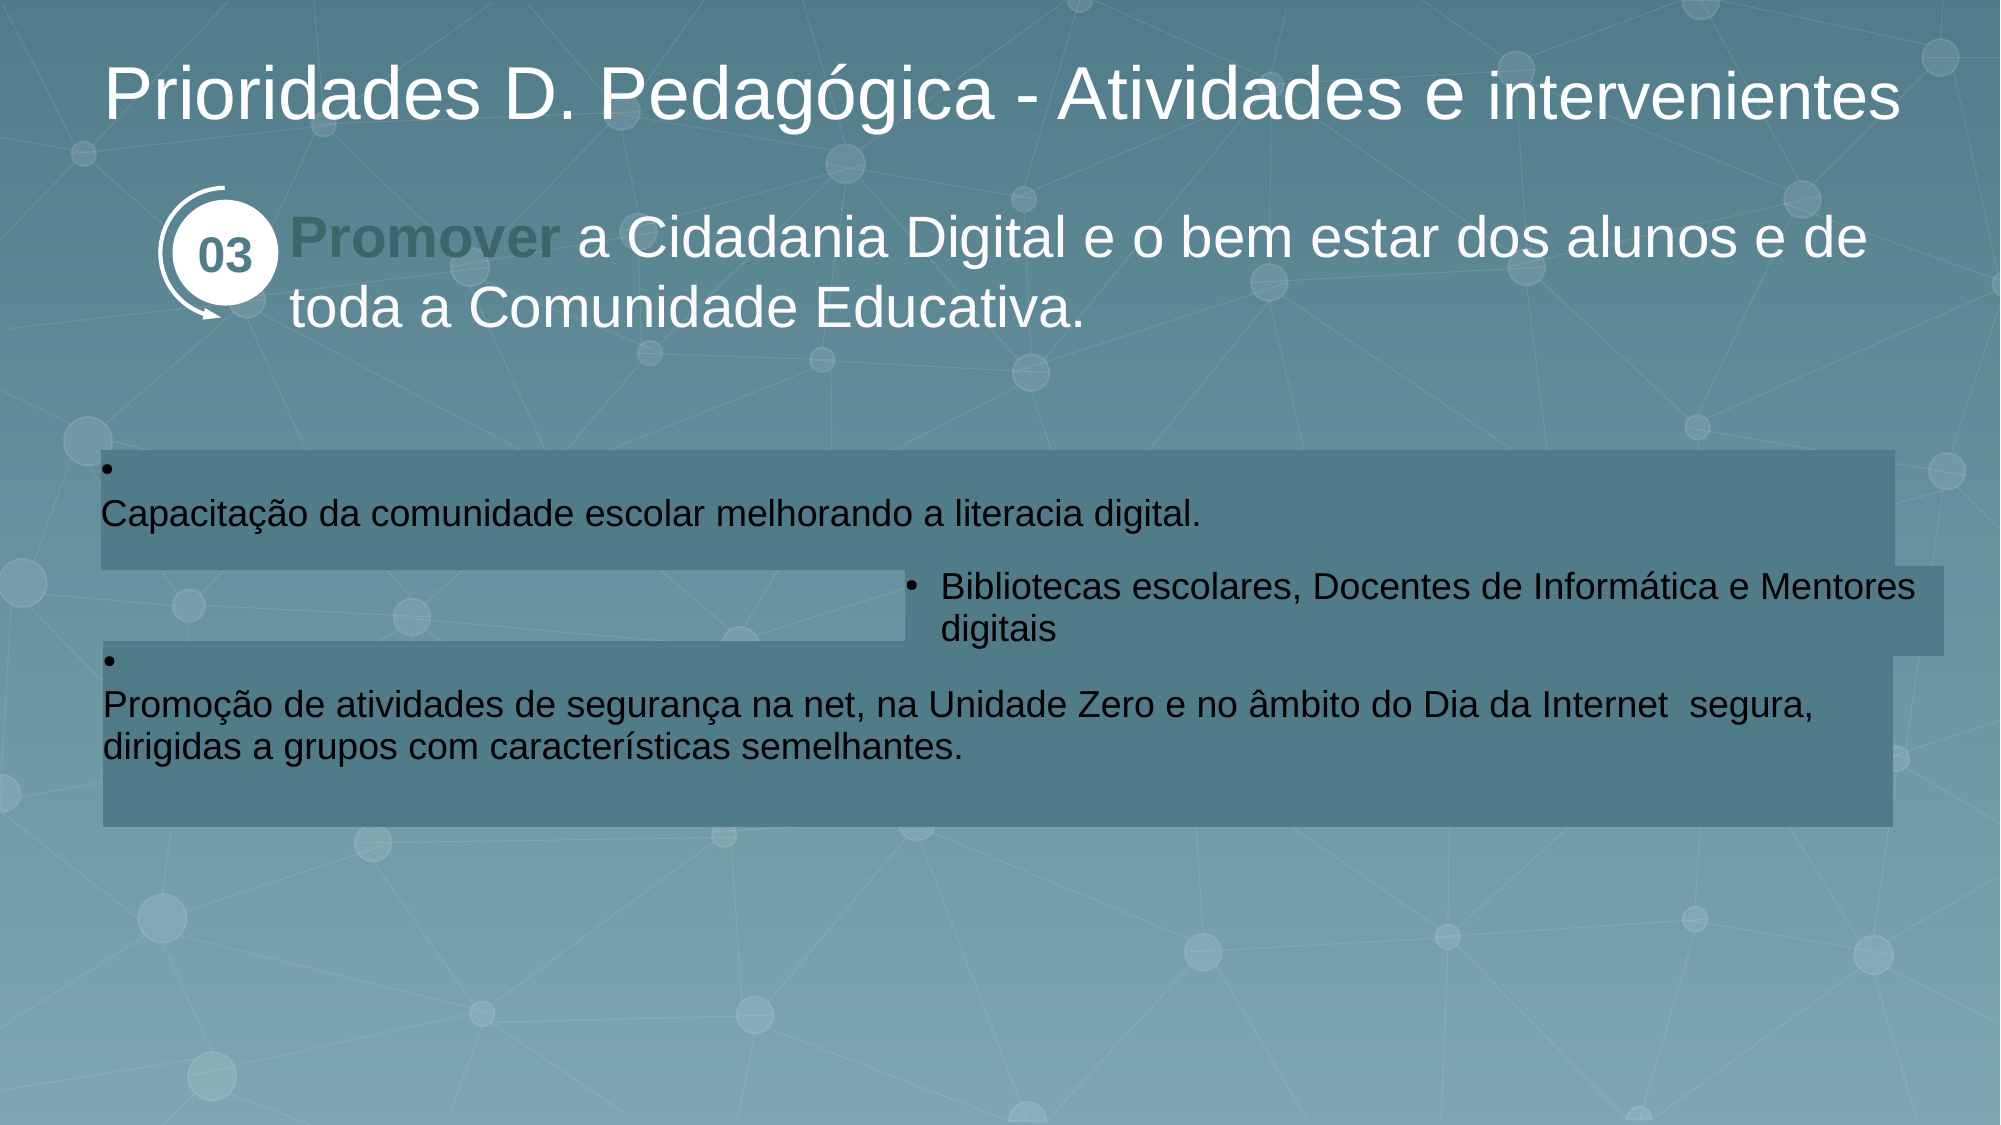

Prioridades D. Pedagógica - Atividades e intervenientes
Promover a Cidadania Digital e o bem estar dos alunos e de toda a Comunidade Educativa.
03
| Capacitação da comunidade escolar melhorando a literacia digital. |
| --- |
| Bibliotecas escolares, Docentes de Informática e Mentores digitais |
| --- |
| Promoção de atividades de segurança na net, na Unidade Zero e no âmbito do Dia da Internet  segura, dirigidas a grupos com características semelhantes. |
| --- |